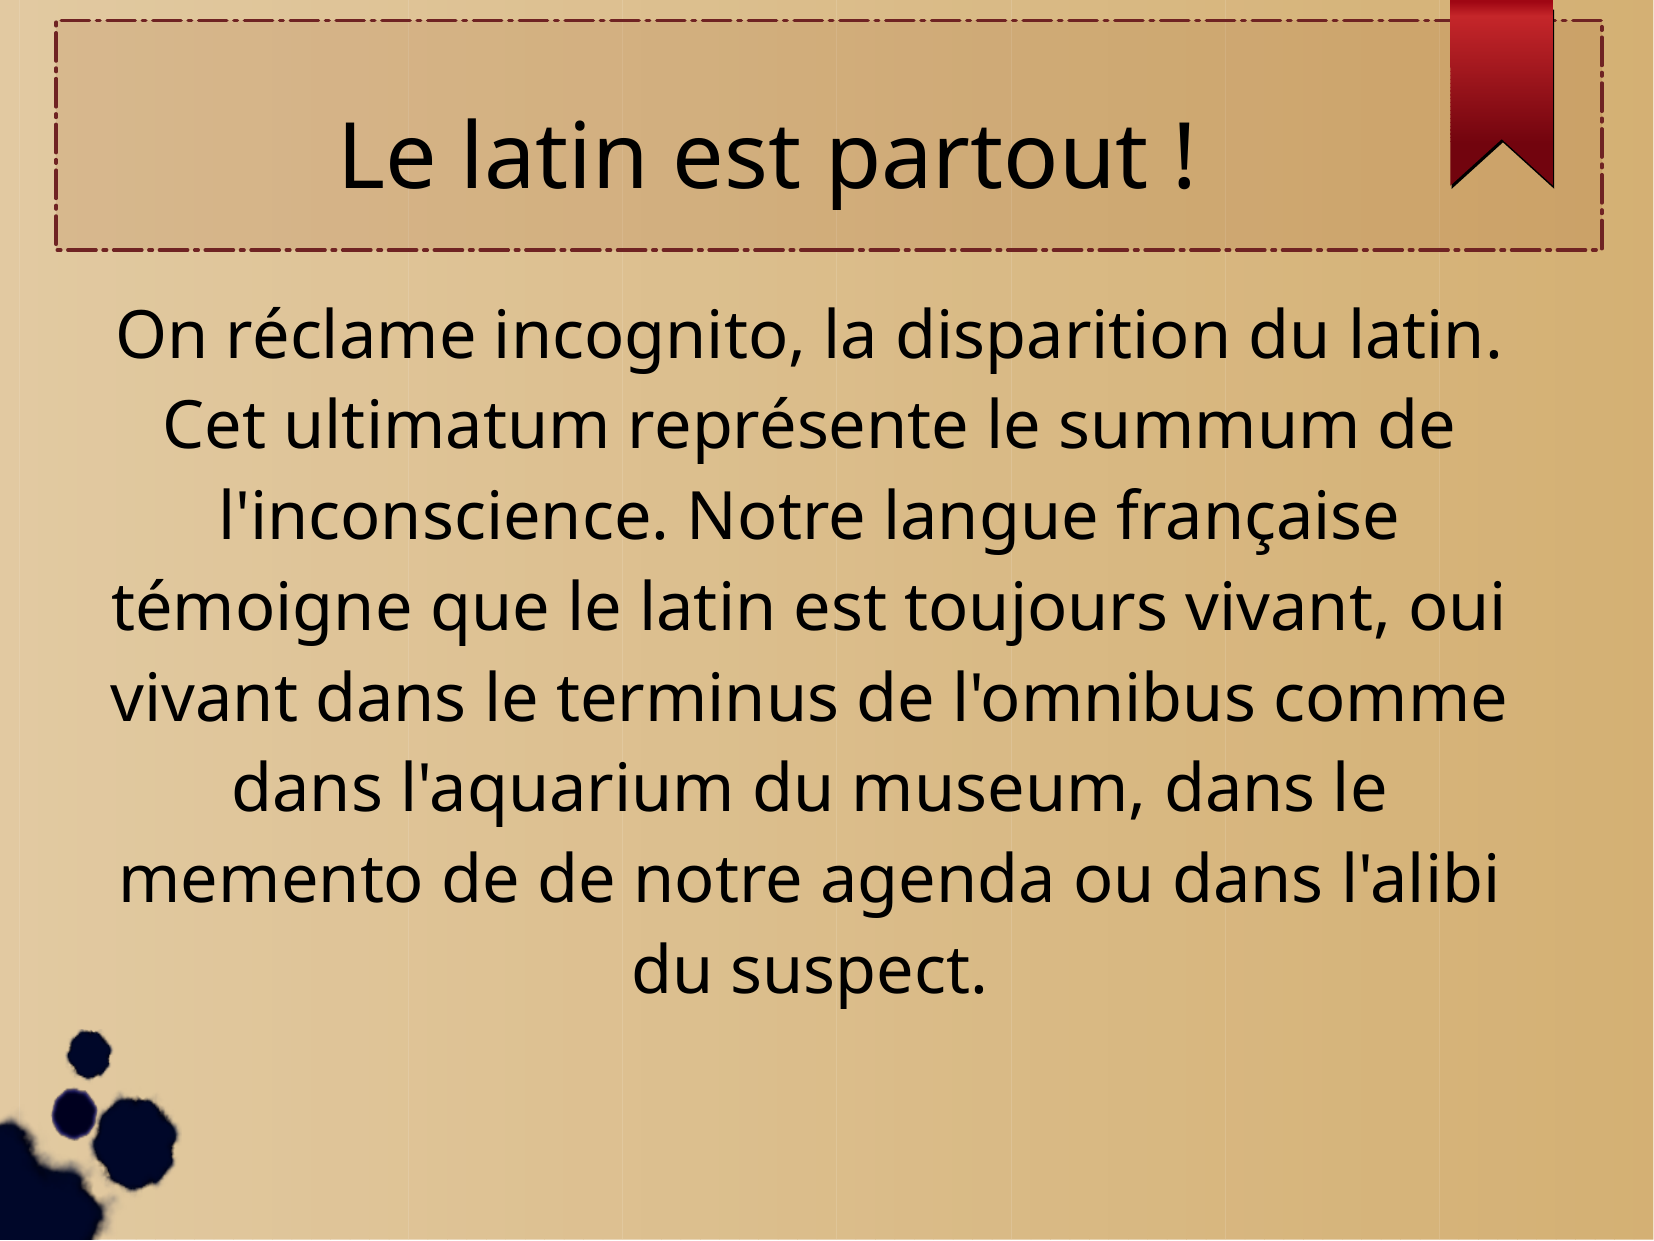

# Le latin est partout !
On réclame incognito, la disparition du latin. Cet ultimatum représente le summum de l'inconscience. Notre langue française témoigne que le latin est toujours vivant, oui vivant dans le terminus de l'omnibus comme dans l'aquarium du museum, dans le memento de de notre agenda ou dans l'alibi du suspect.